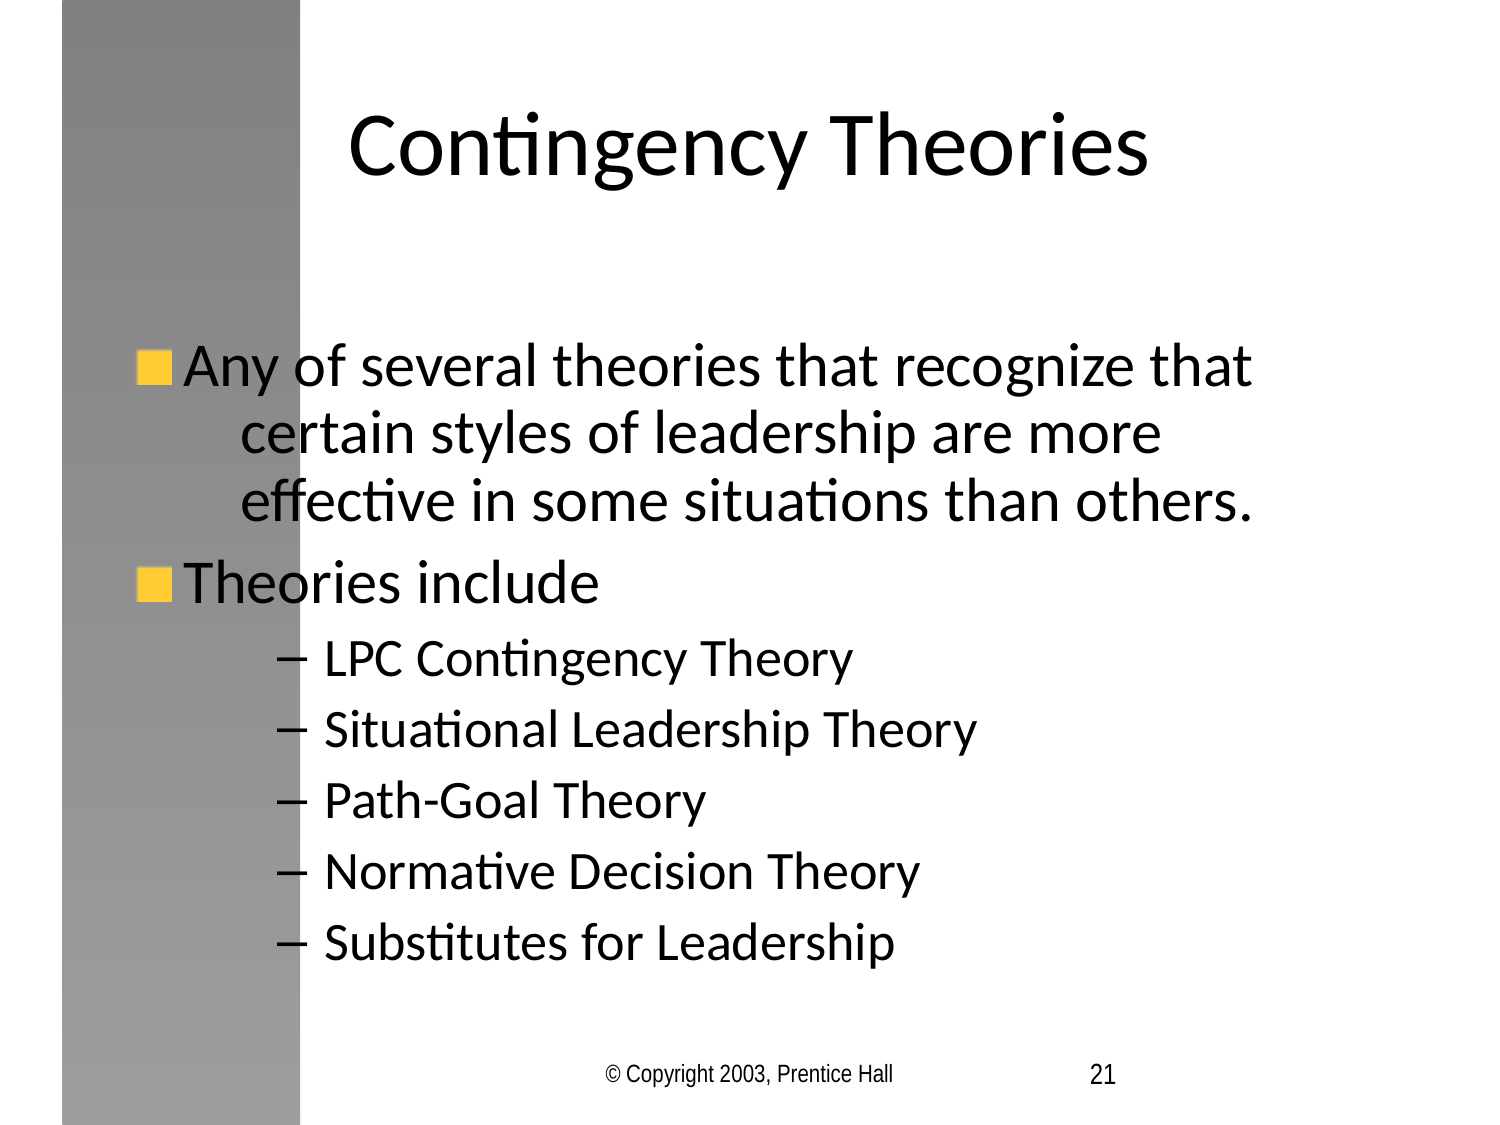

# Contingency Theories
Any of several theories that recognize that certain styles of leadership are more effective in some situations than others.
Theories include
LPC Contingency Theory
Situational Leadership Theory
Path-Goal Theory
Normative Decision Theory
Substitutes for Leadership
© Copyright 2003, Prentice Hall